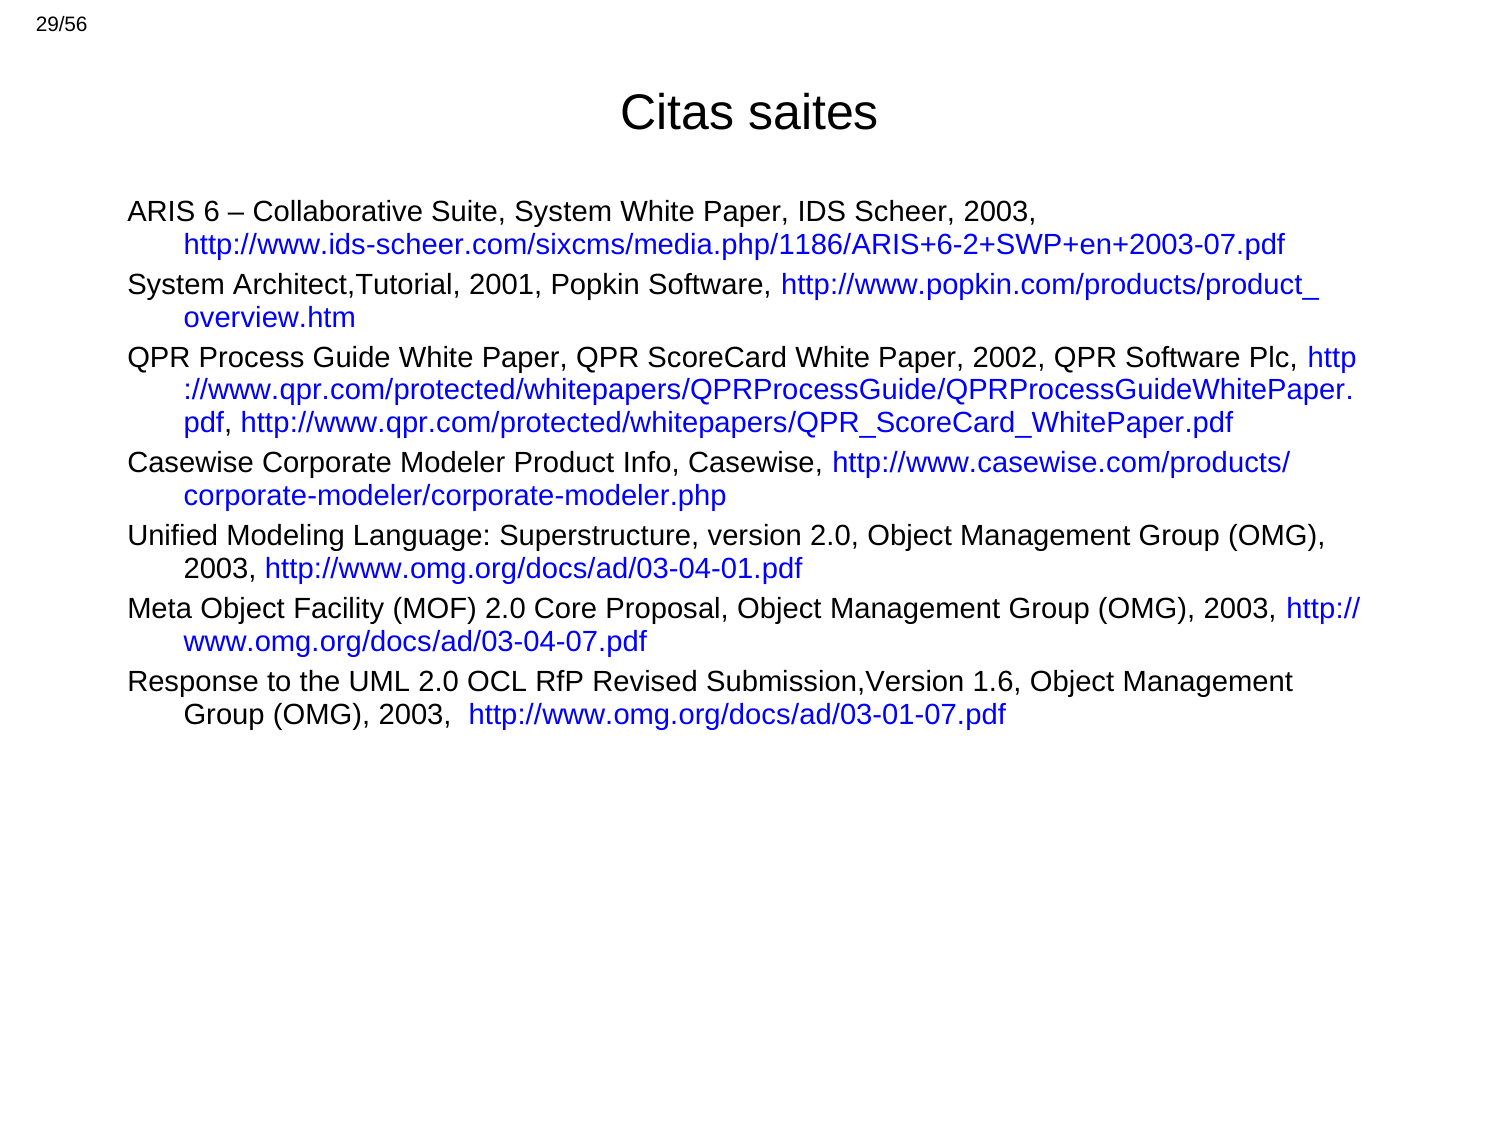

29
# Citas saites
ARIS 6 – Collaborative Suite, System White Paper, IDS Scheer, 2003,
http://www.ids-scheer.com/sixcms/media.php/1186/ARIS+6-2+SWP+en+2003-07.pdf
System Architect,Tutorial, 2001, Popkin Software, http://www.popkin.com/products/product_overview.htm
QPR Process Guide White Paper, QPR ScoreCard White Paper, 2002, QPR Software Plc, http://www.qpr.com/protected/whitepapers/QPRProcessGuide/QPRProcessGuideWhitePaper.pdf, http://www.qpr.com/protected/whitepapers/QPR_ScoreCard_WhitePaper.pdf
Casewise Corporate Modeler Product Info, Casewise, http://www.casewise.com/products/corporate-modeler/corporate-modeler.php
Unified Modeling Language: Superstructure, version 2.0, Object Management Group (OMG), 2003, http://www.omg.org/docs/ad/03-04-01.pdf
Meta Object Facility (MOF) 2.0 Core Proposal, Object Management Group (OMG), 2003, http://www.omg.org/docs/ad/03-04-07.pdf
Response to the UML 2.0 OCL RfP Revised Submission,Version 1.6, Object Management Group (OMG), 2003, http://www.omg.org/docs/ad/03-01-07.pdf